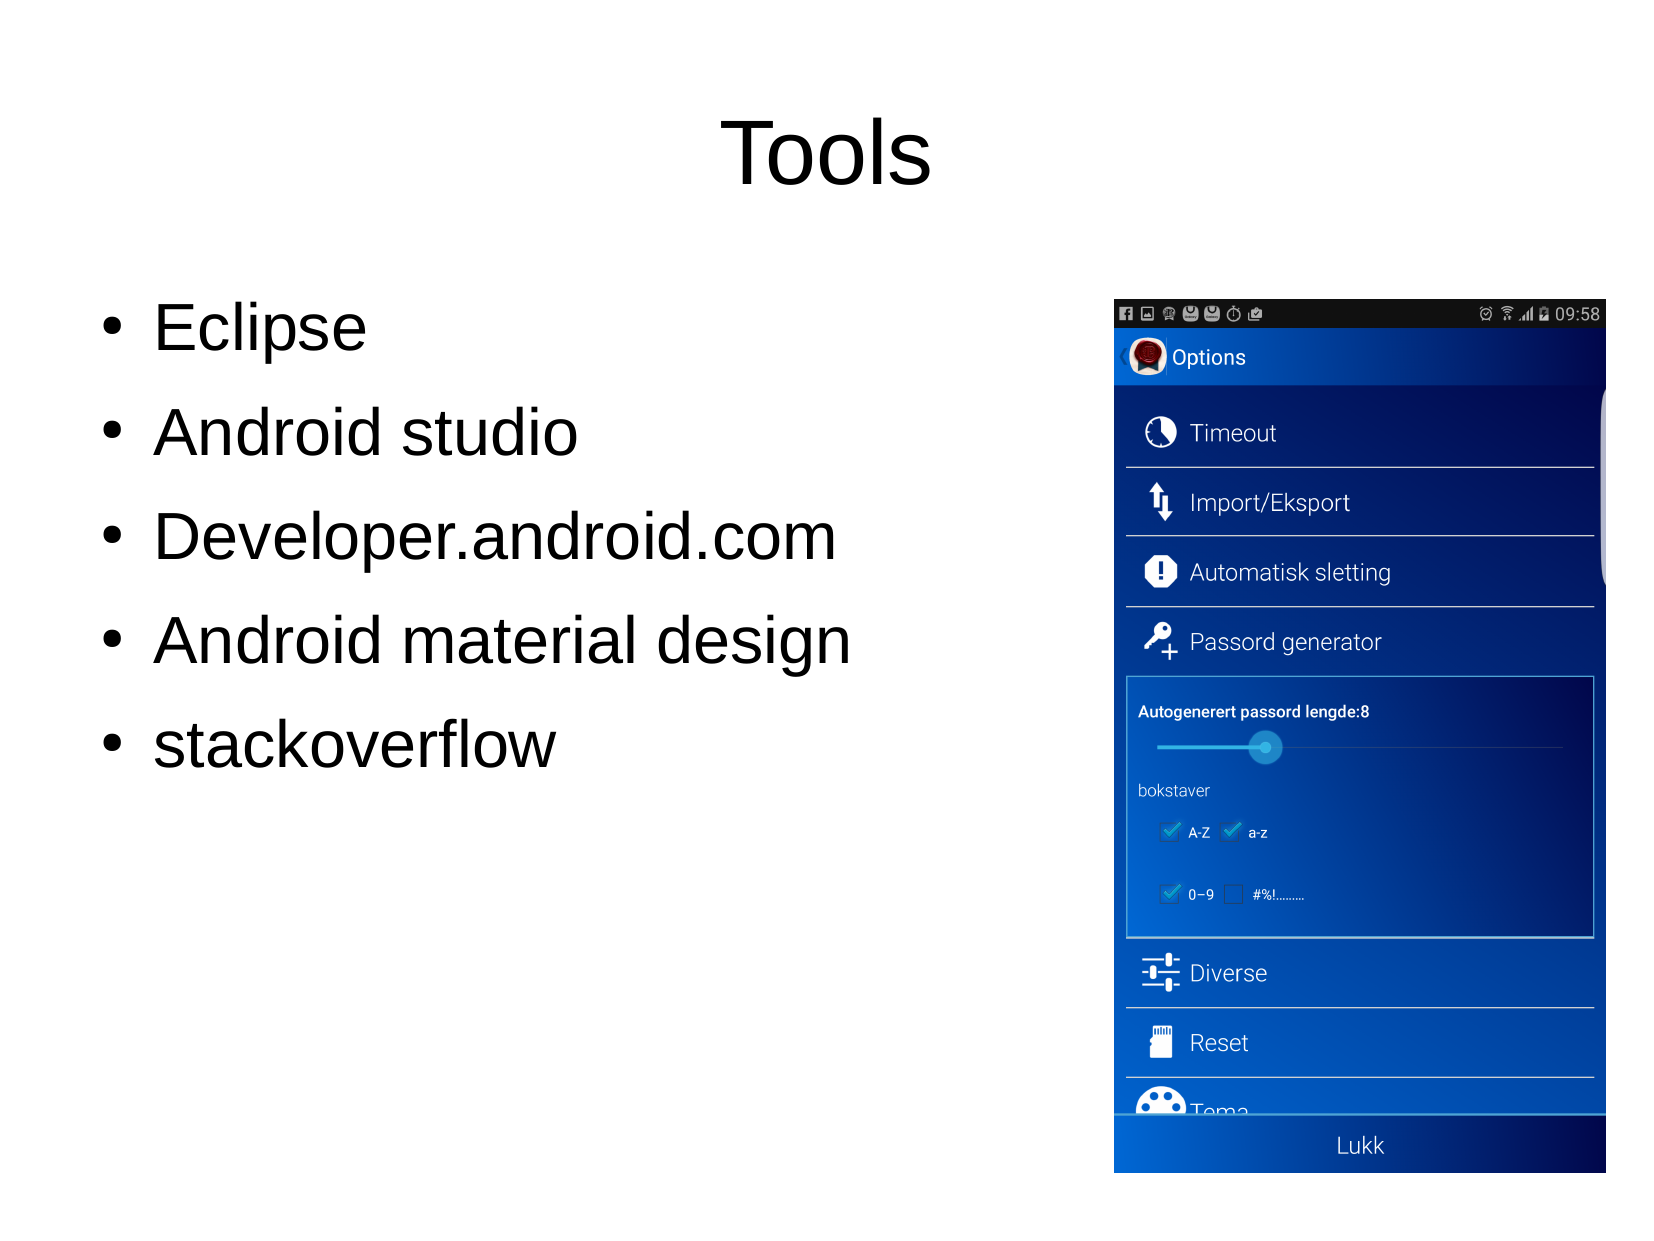

# Tools
Eclipse
Android studio
Developer.android.com
Android material design
stackoverflow